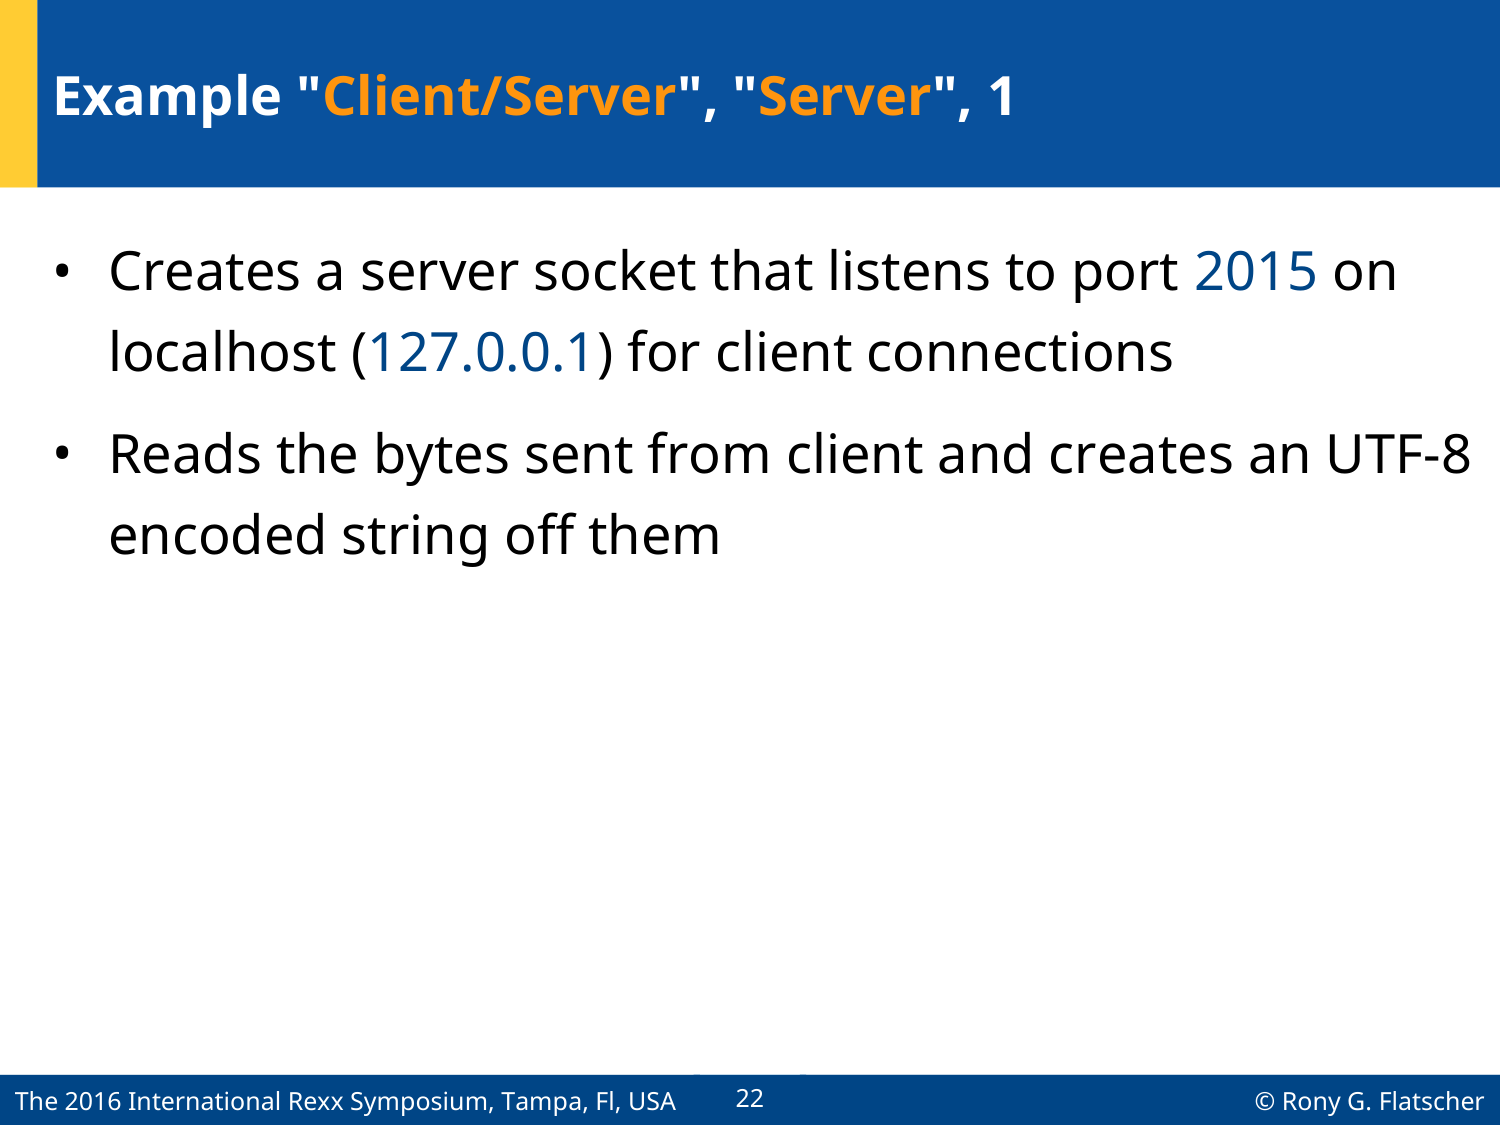

# Example "Client/Server", "Server", 1
Creates a server socket that listens to port 2015 on localhost (127.0.0.1) for client connections
Reads the bytes sent from client and creates an UTF-8 encoded string off them